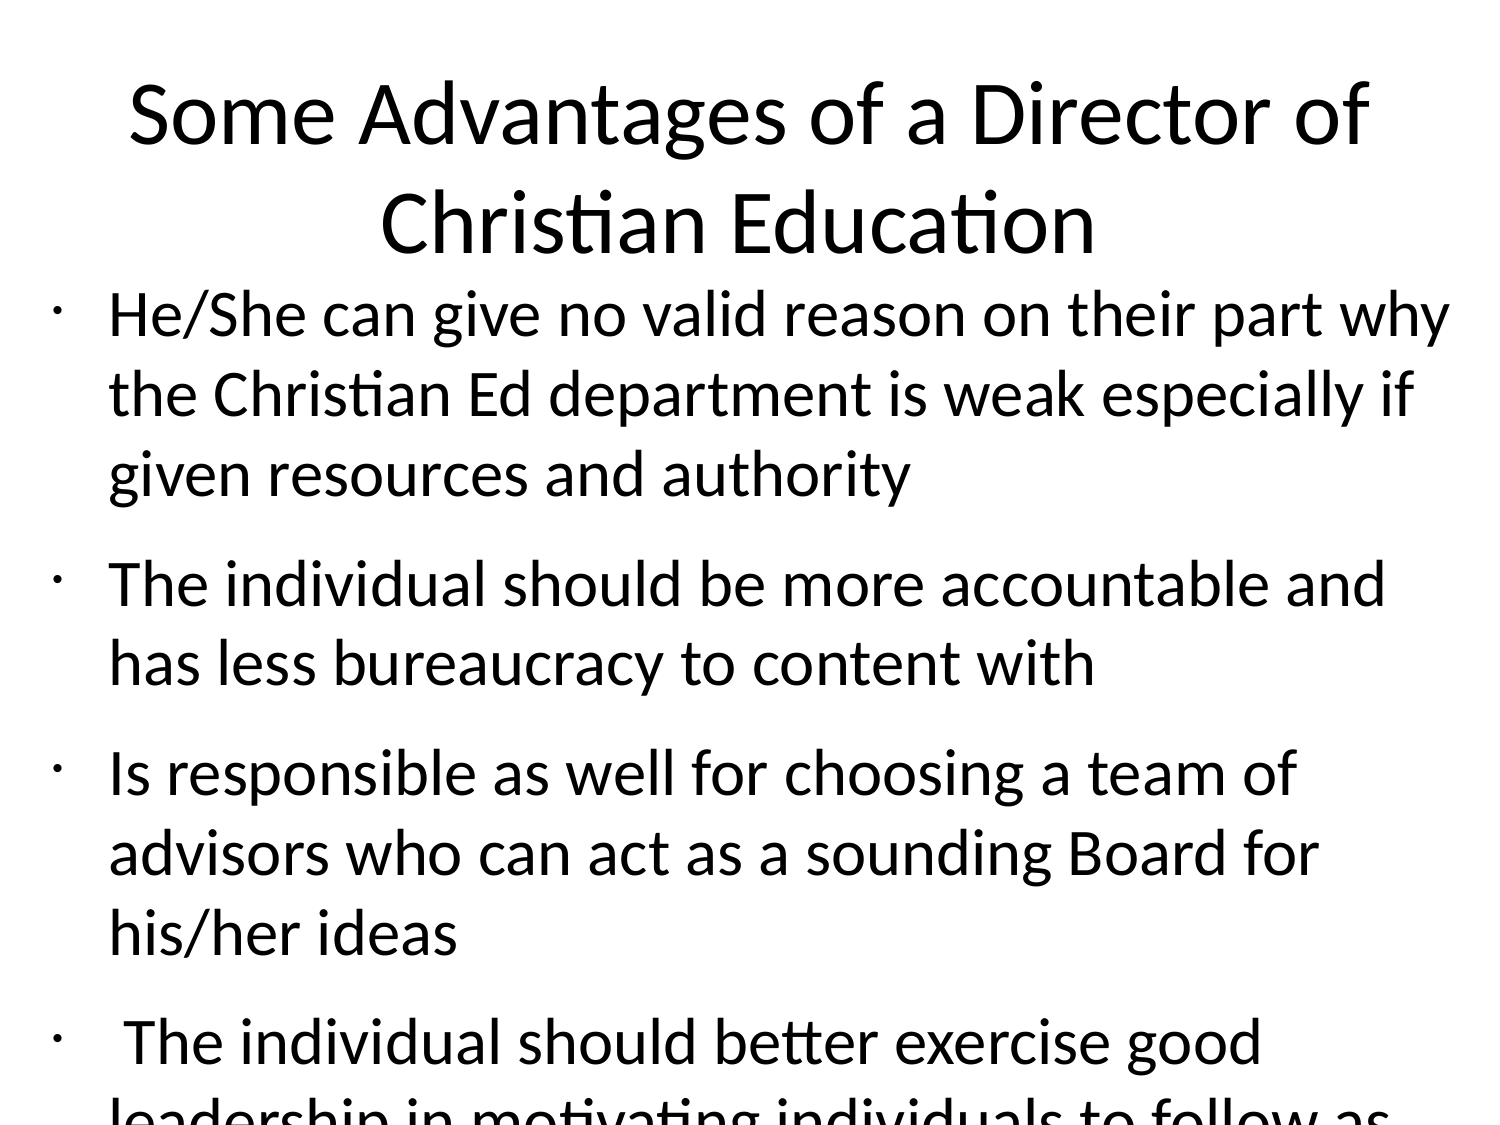

# Some Advantages of a Director of Christian Education
He/She can give no valid reason on their part why the Christian Ed department is weak especially if given resources and authority
The individual should be more accountable and has less bureaucracy to content with
Is responsible as well for choosing a team of advisors who can act as a sounding Board for his/her ideas
 The individual should better exercise good leadership in motivating individuals to follow as his/her success is at stake